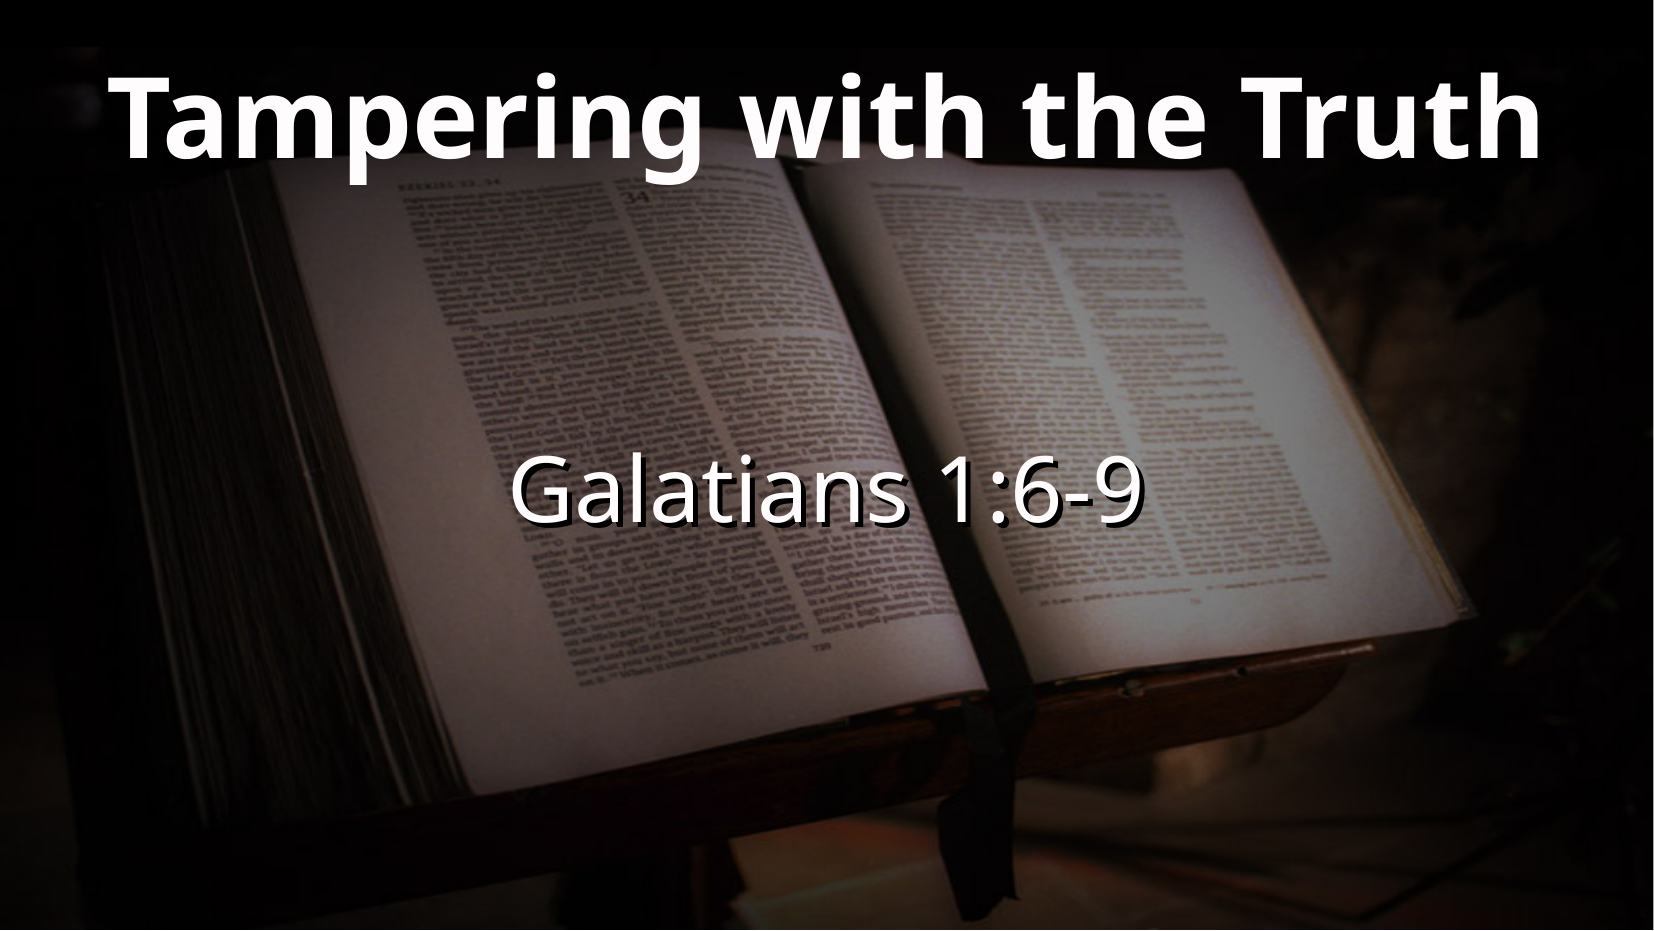

# Tampering with the Truth
Galatians 1:6-9